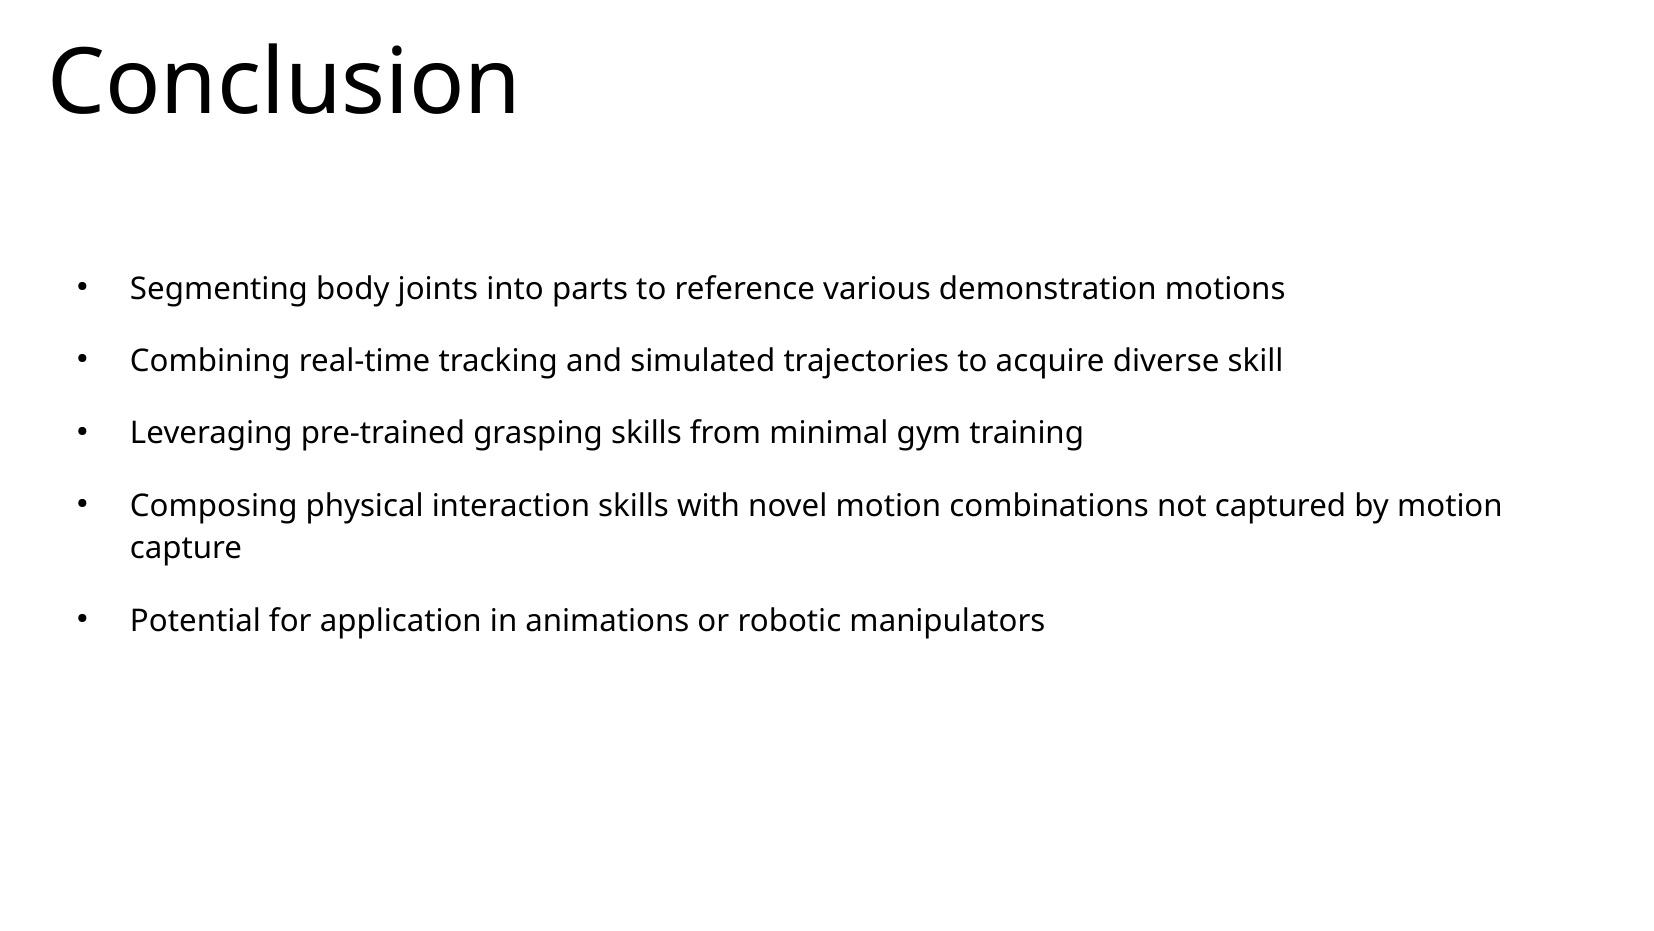

# Conclusion
Segmenting body joints into parts to reference various demonstration motions
Combining real-time tracking and simulated trajectories to acquire diverse skill
Leveraging pre-trained grasping skills from minimal gym training
Composing physical interaction skills with novel motion combinations not captured by motion capture
Potential for application in animations or robotic manipulators